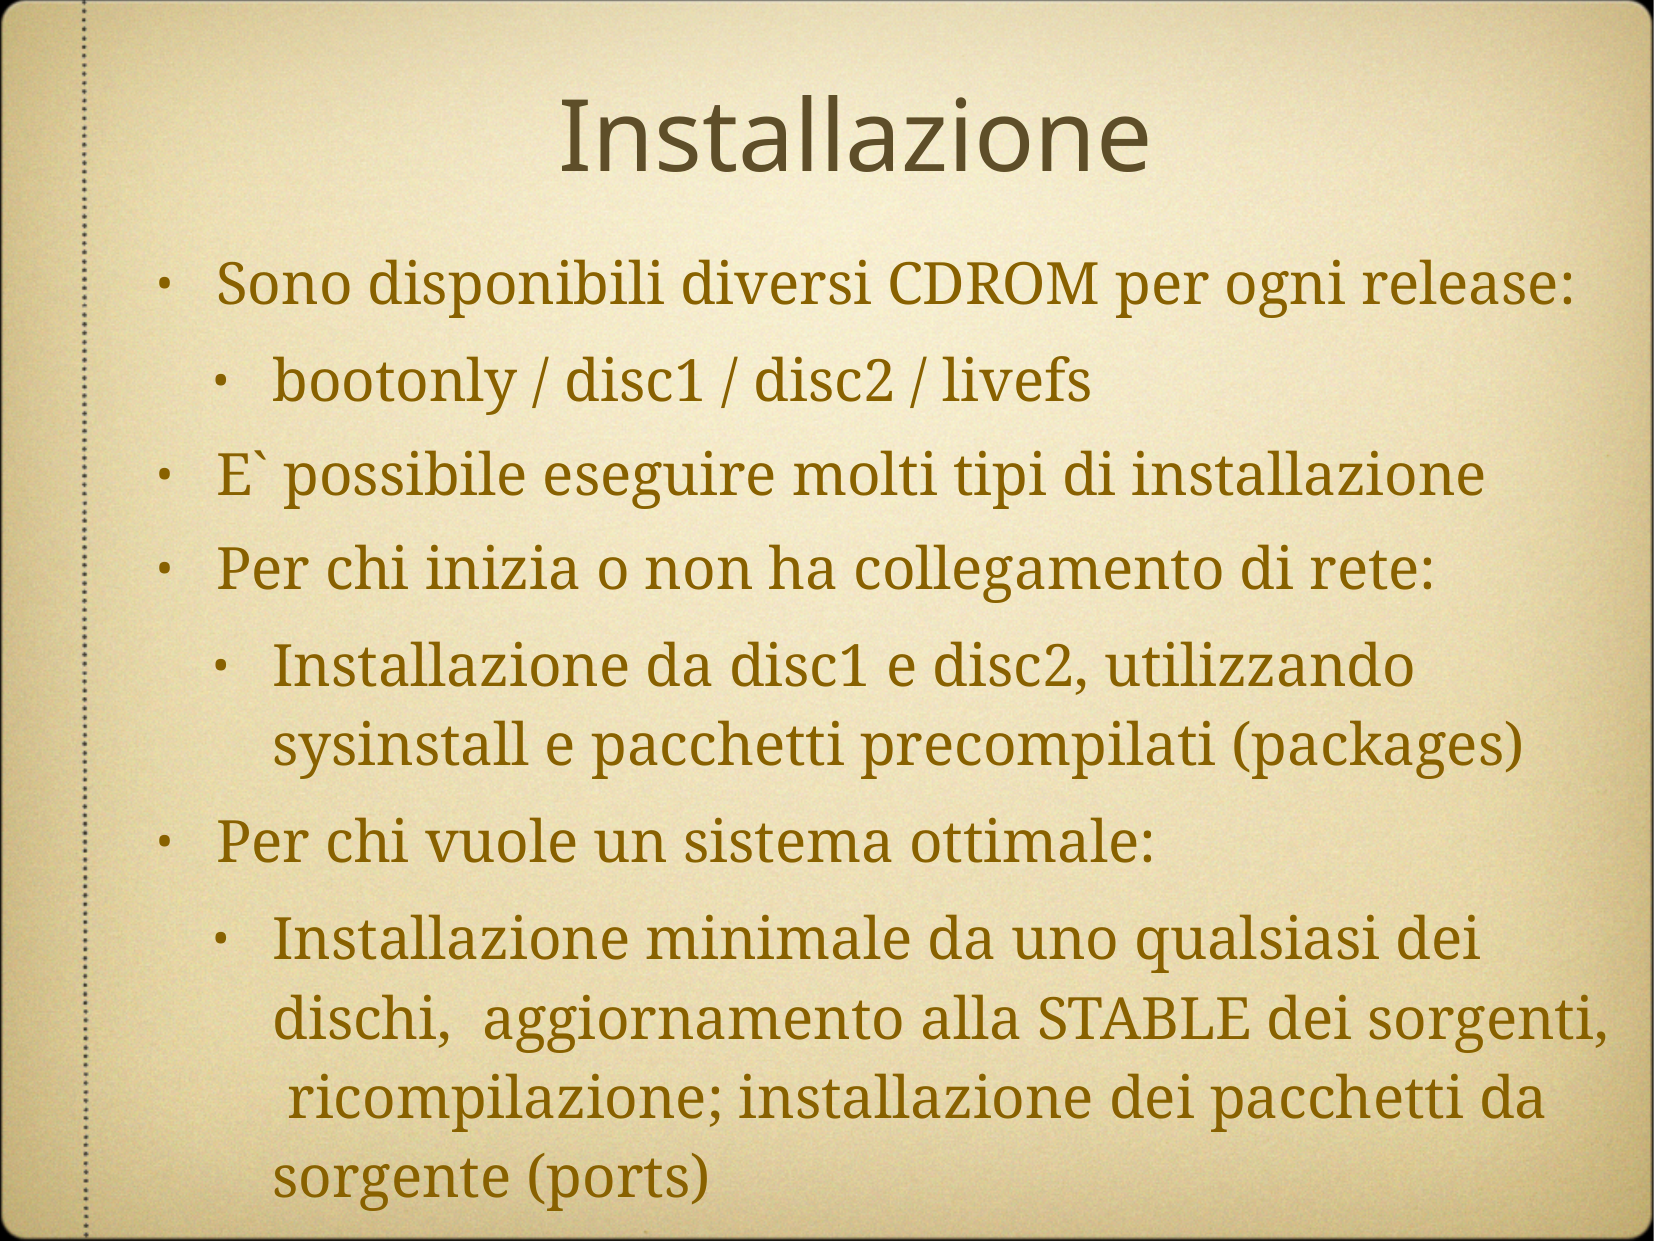

# Installazione
Sono disponibili diversi CDROM per ogni release:
bootonly / disc1 / disc2 / livefs
E` possibile eseguire molti tipi di installazione
Per chi inizia o non ha collegamento di rete:
Installazione da disc1 e disc2, utilizzando sysinstall e pacchetti precompilati (packages)
Per chi vuole un sistema ottimale:
Installazione minimale da uno qualsiasi dei dischi, aggiornamento alla STABLE dei sorgenti, ricompilazione; installazione dei pacchetti da sorgente (ports)